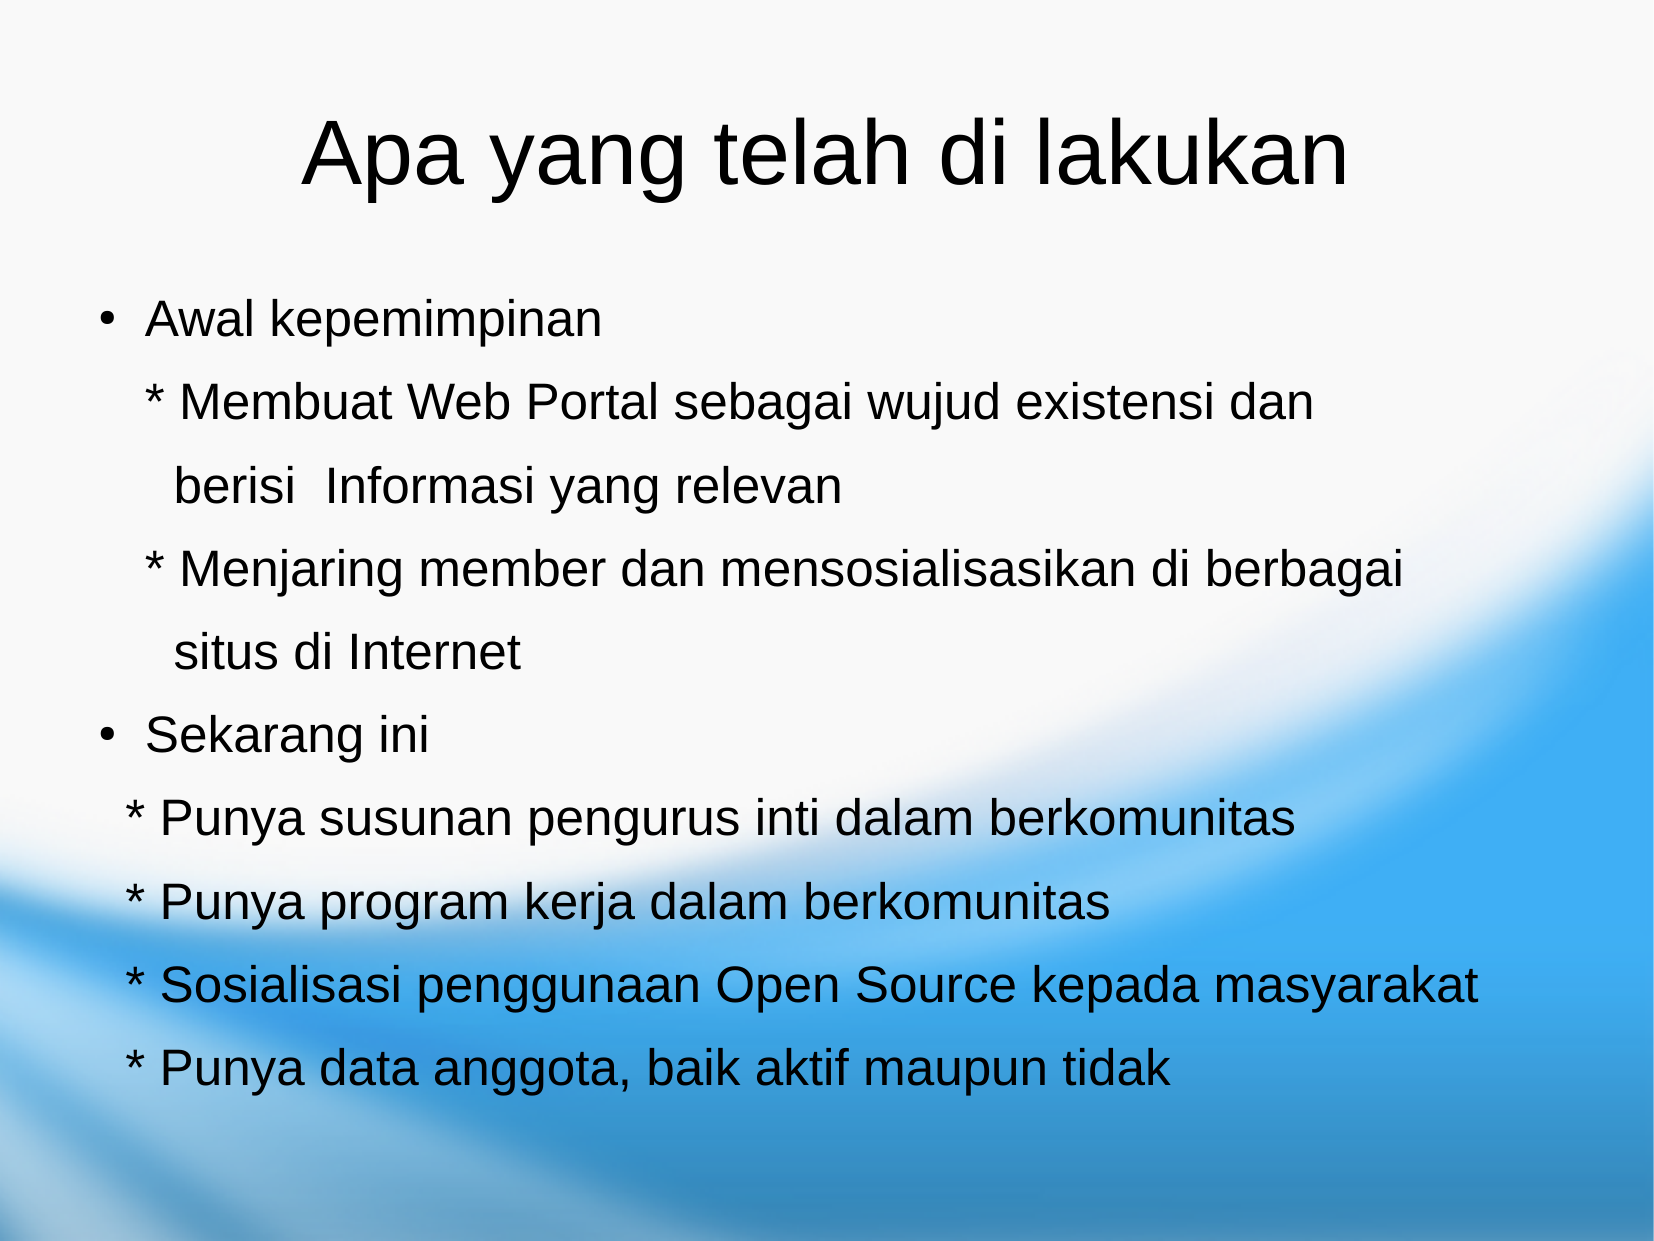

# Apa yang telah di lakukan
Awal kepemimpinan
* Membuat Web Portal sebagai wujud existensi dan
 berisi Informasi yang relevan
* Menjaring member dan mensosialisasikan di berbagai
 situs di Internet
Sekarang ini
 * Punya susunan pengurus inti dalam berkomunitas
 * Punya program kerja dalam berkomunitas
 * Sosialisasi penggunaan Open Source kepada masyarakat
 * Punya data anggota, baik aktif maupun tidak